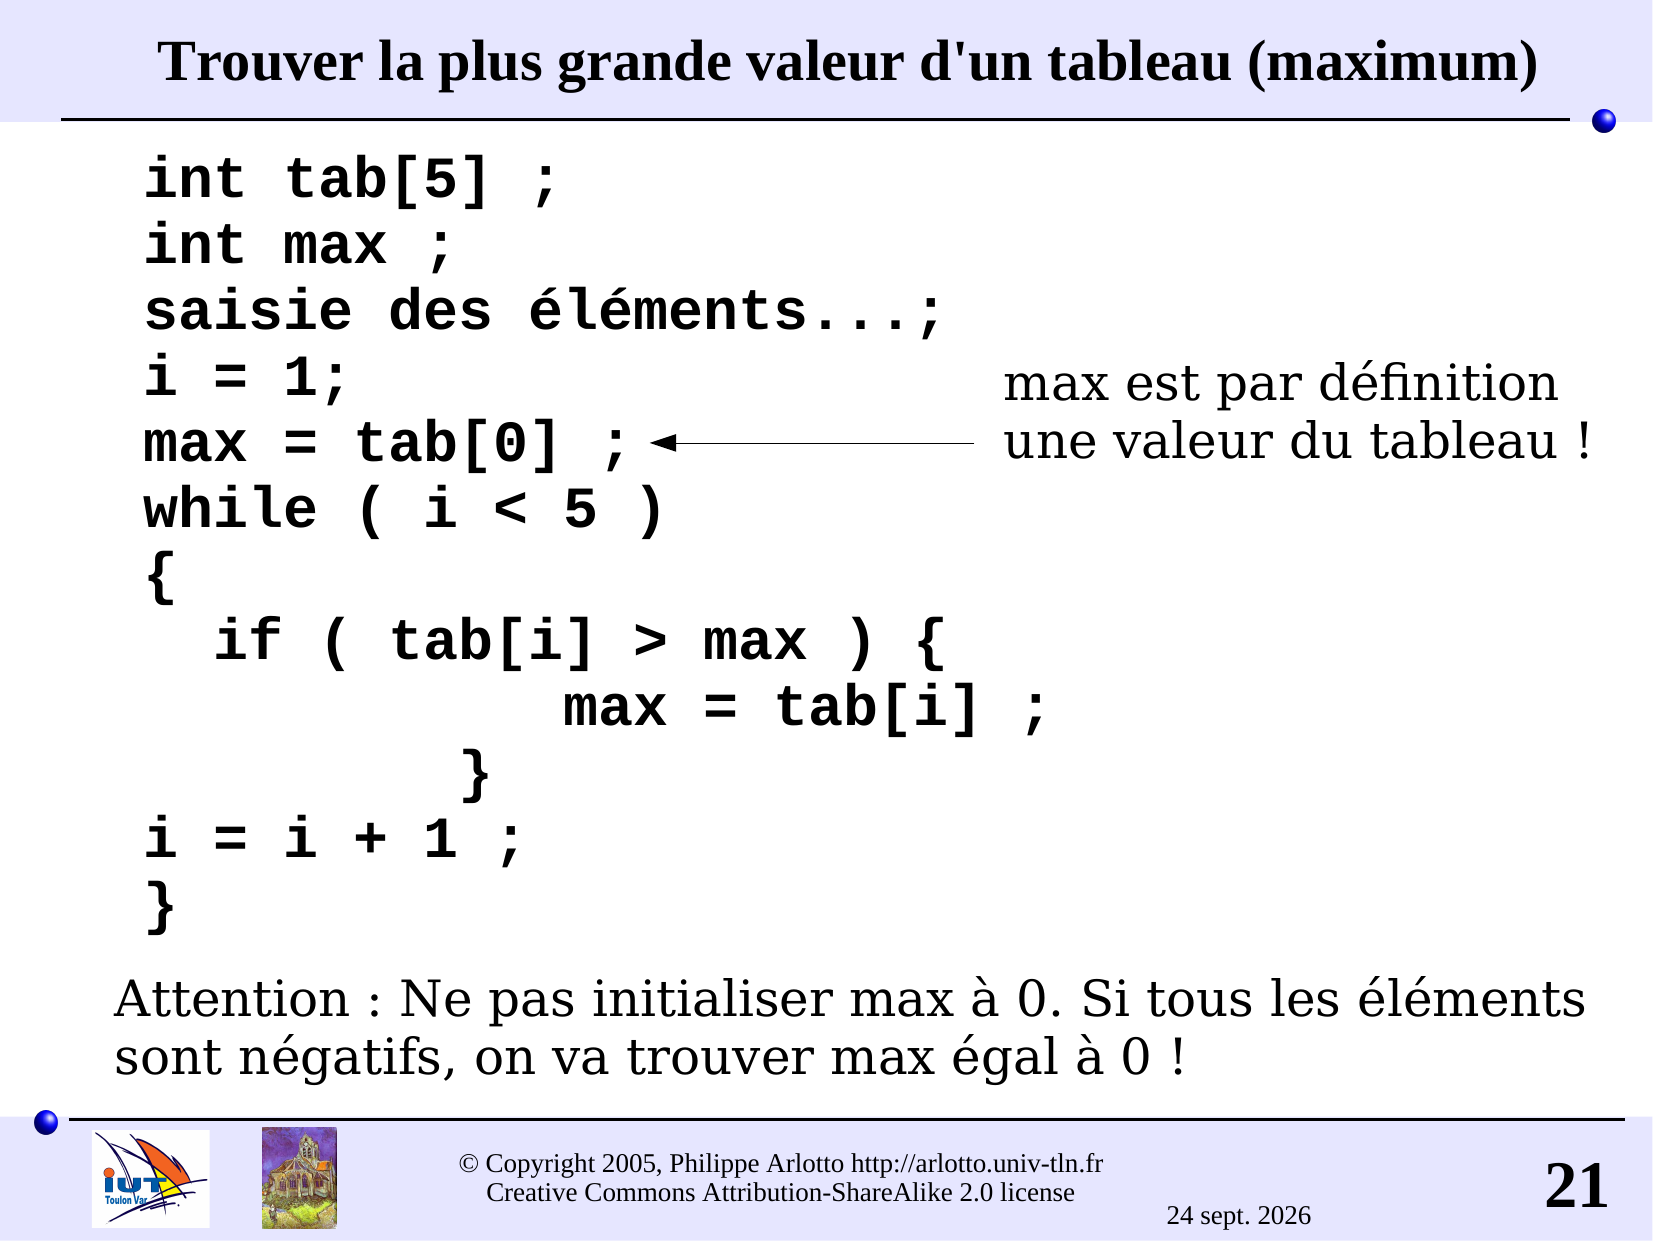

# Trouver la plus grande valeur d'un tableau (maximum)
int tab[5] ;
int max ;
saisie des éléments...;
i = 1;
max = tab[0] ;
while ( i < 5 )
{
 if ( tab[i] > max ) {
 max = tab[i] ;
 }
i = i + 1 ;
}
max est par définition
une valeur du tableau !
Attention : Ne pas initialiser max à 0. Si tous les éléments
sont négatifs, on va trouver max égal à 0 !